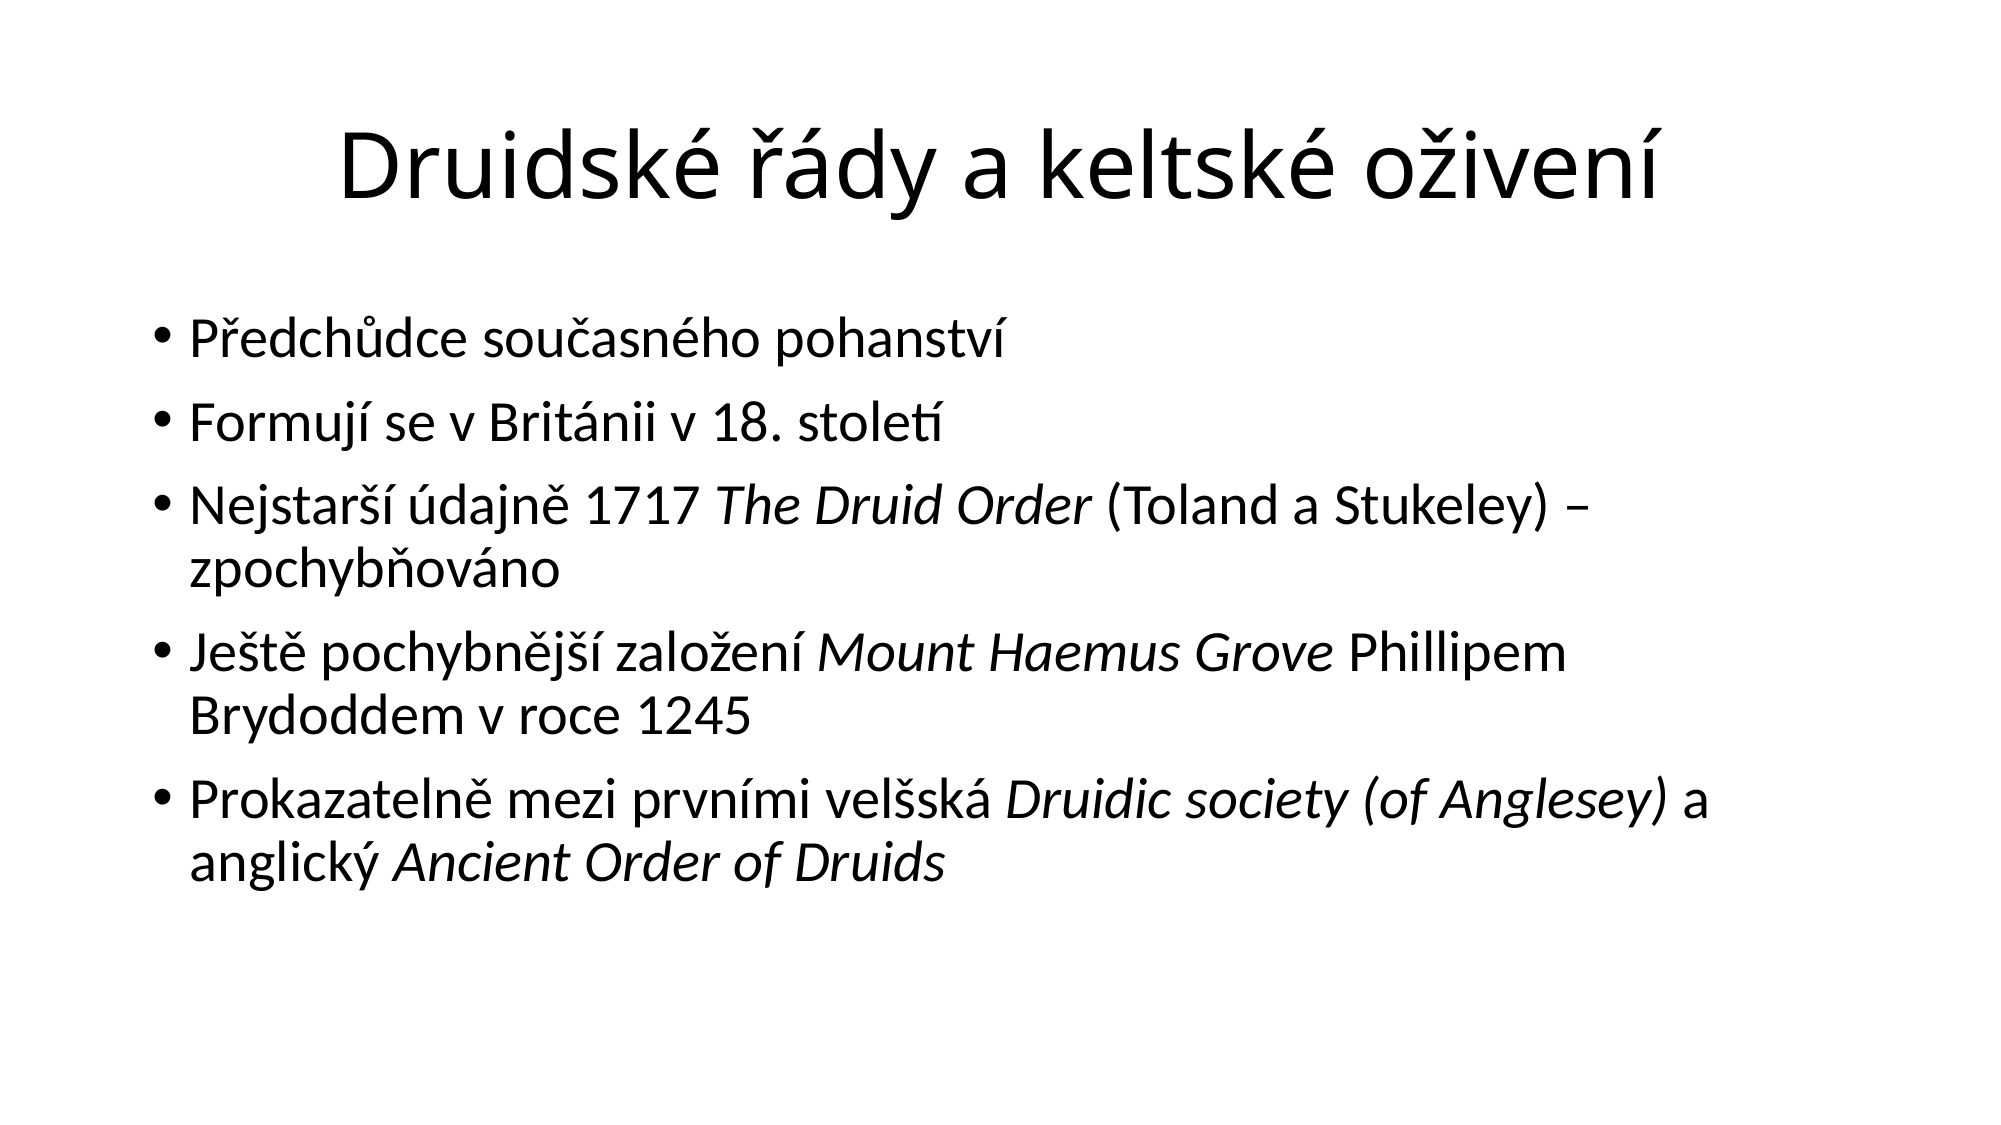

# Druidské řády a keltské oživení
Předchůdce současného pohanství
Formují se v Británii v 18. století
Nejstarší údajně 1717 The Druid Order (Toland a Stukeley) – zpochybňováno
Ještě pochybnější založení Mount Haemus Grove Phillipem Brydoddem v roce 1245
Prokazatelně mezi prvními velšská Druidic society (of Anglesey) a anglický Ancient Order of Druids